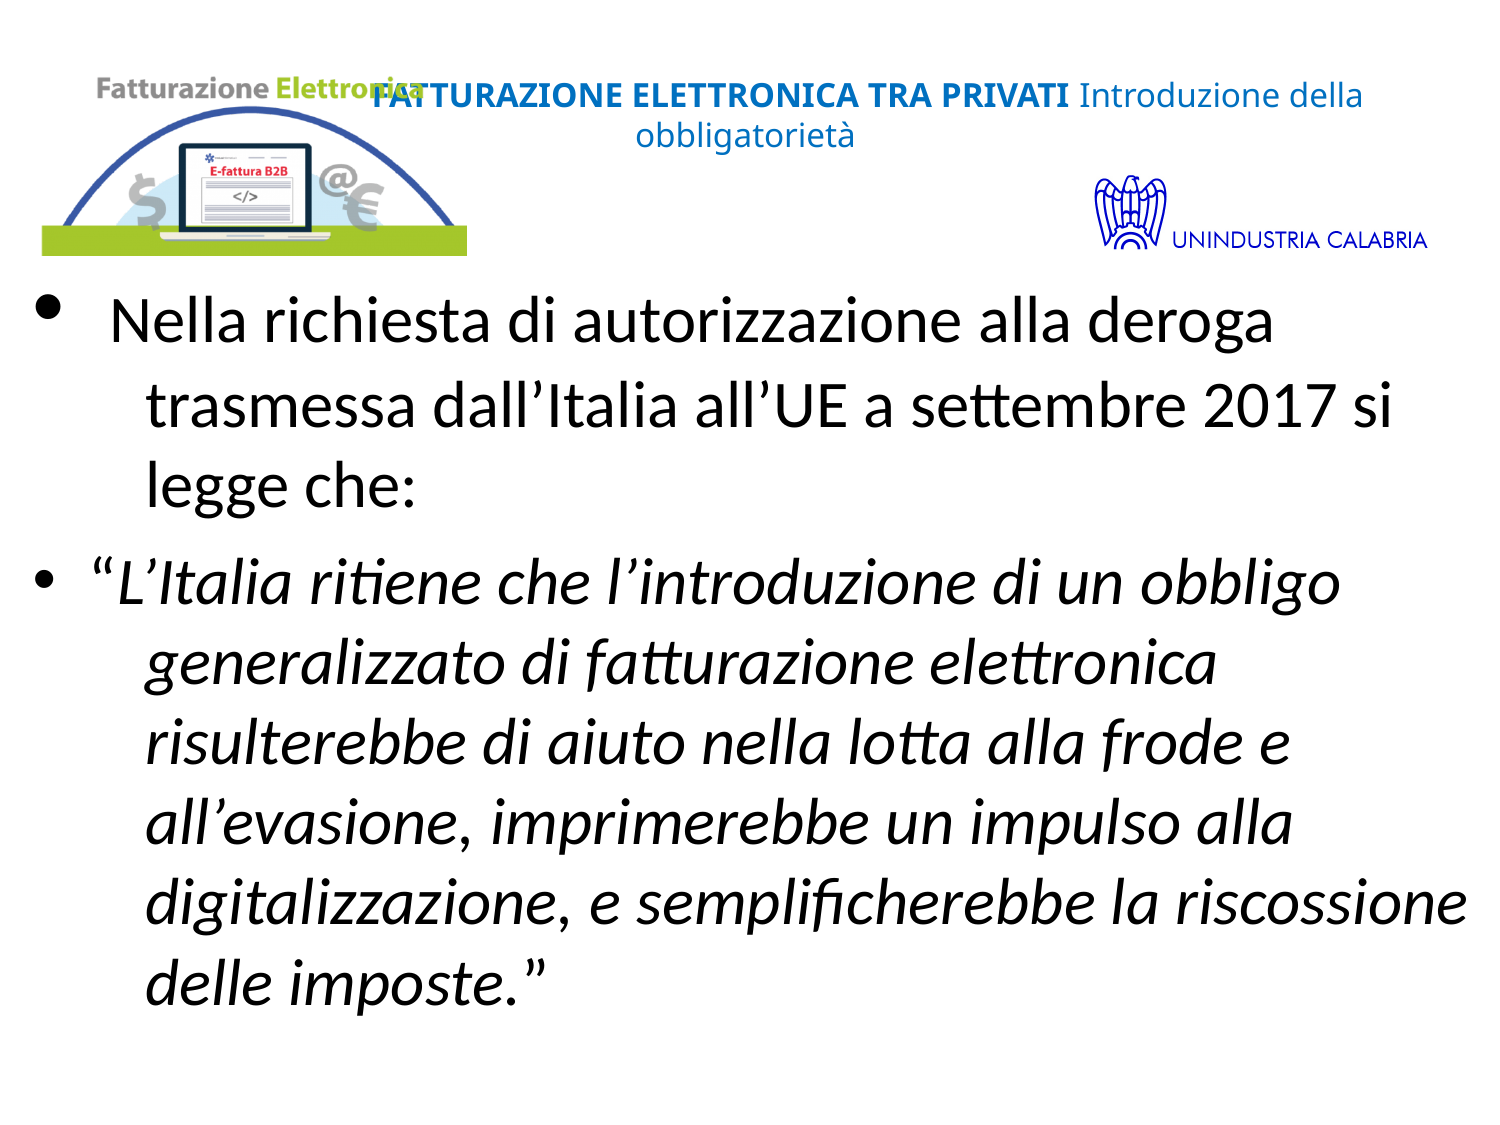

# FATTURAZIONE ELETTRONICA TRA PRIVATI Introduzione della obbligatorietà
 Nella richiesta di autorizzazione alla deroga trasmessa dall’Italia all’UE a settembre 2017 si legge che:
“L’Italia ritiene che l’introduzione di un obbligo generalizzato di fatturazione elettronica risulterebbe di aiuto nella lotta alla frode e all’evasione, imprimerebbe un impulso alla digitalizzazione, e semplificherebbe la riscossione delle imposte.”